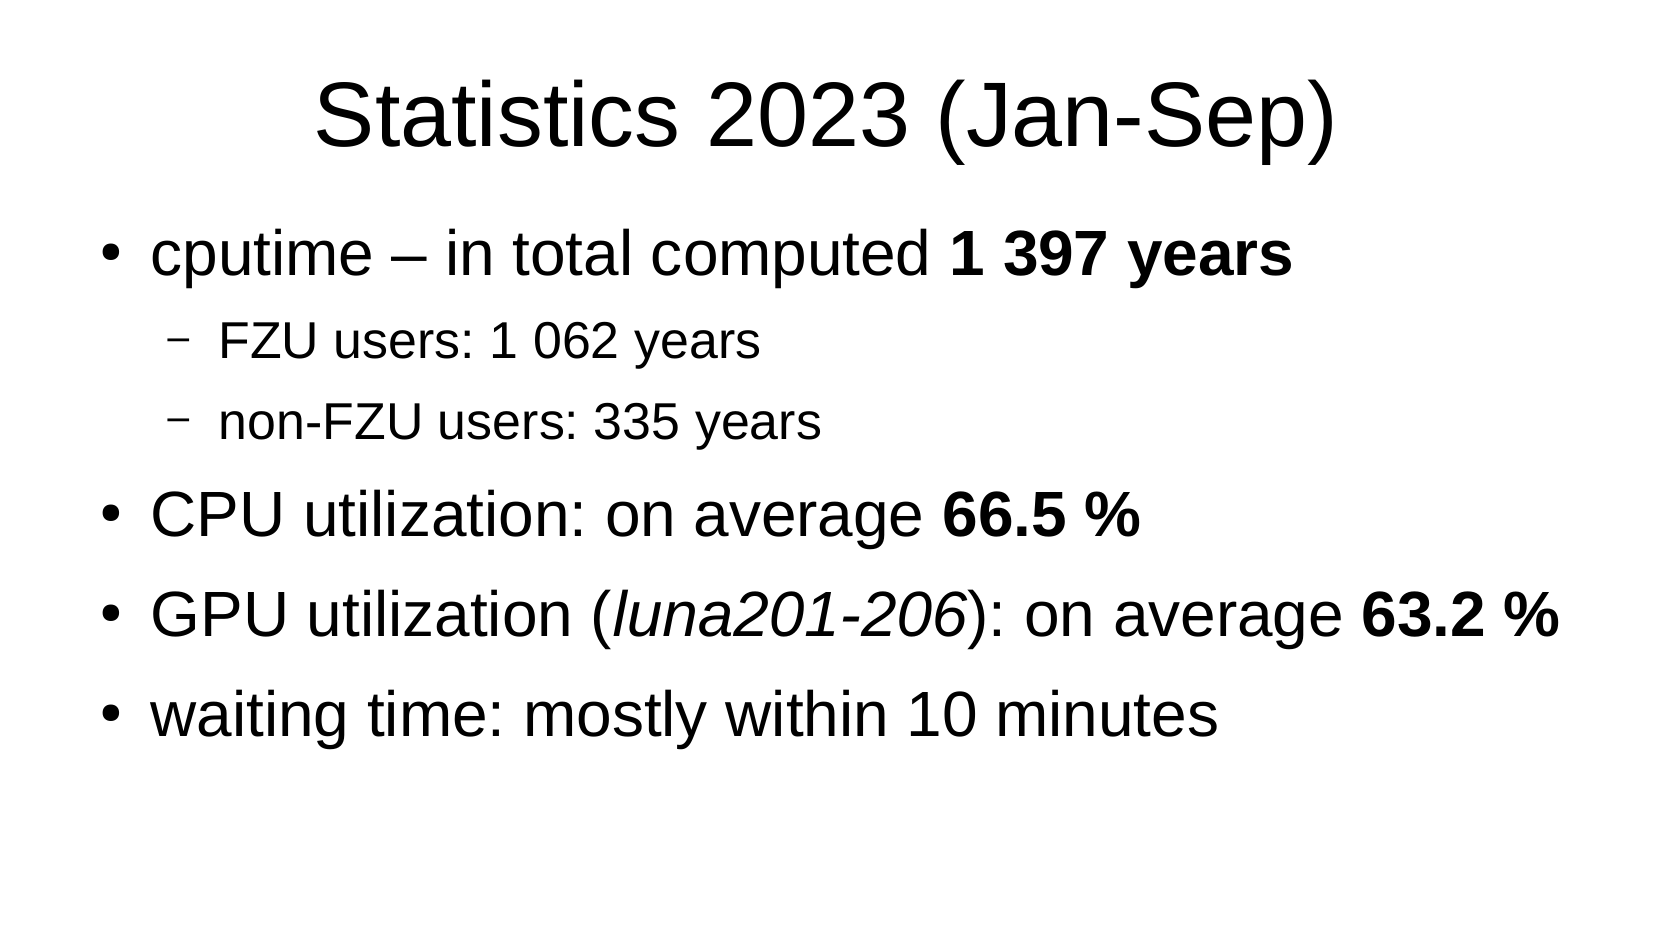

# Statistics 2023 (Jan-Sep)
cputime – in total computed 1 397 years
FZU users: 1 062 years
non-FZU users: 335 years
CPU utilization: on average 66.5 %
GPU utilization (luna201-206): on average 63.2 %
waiting time: mostly within 10 minutes